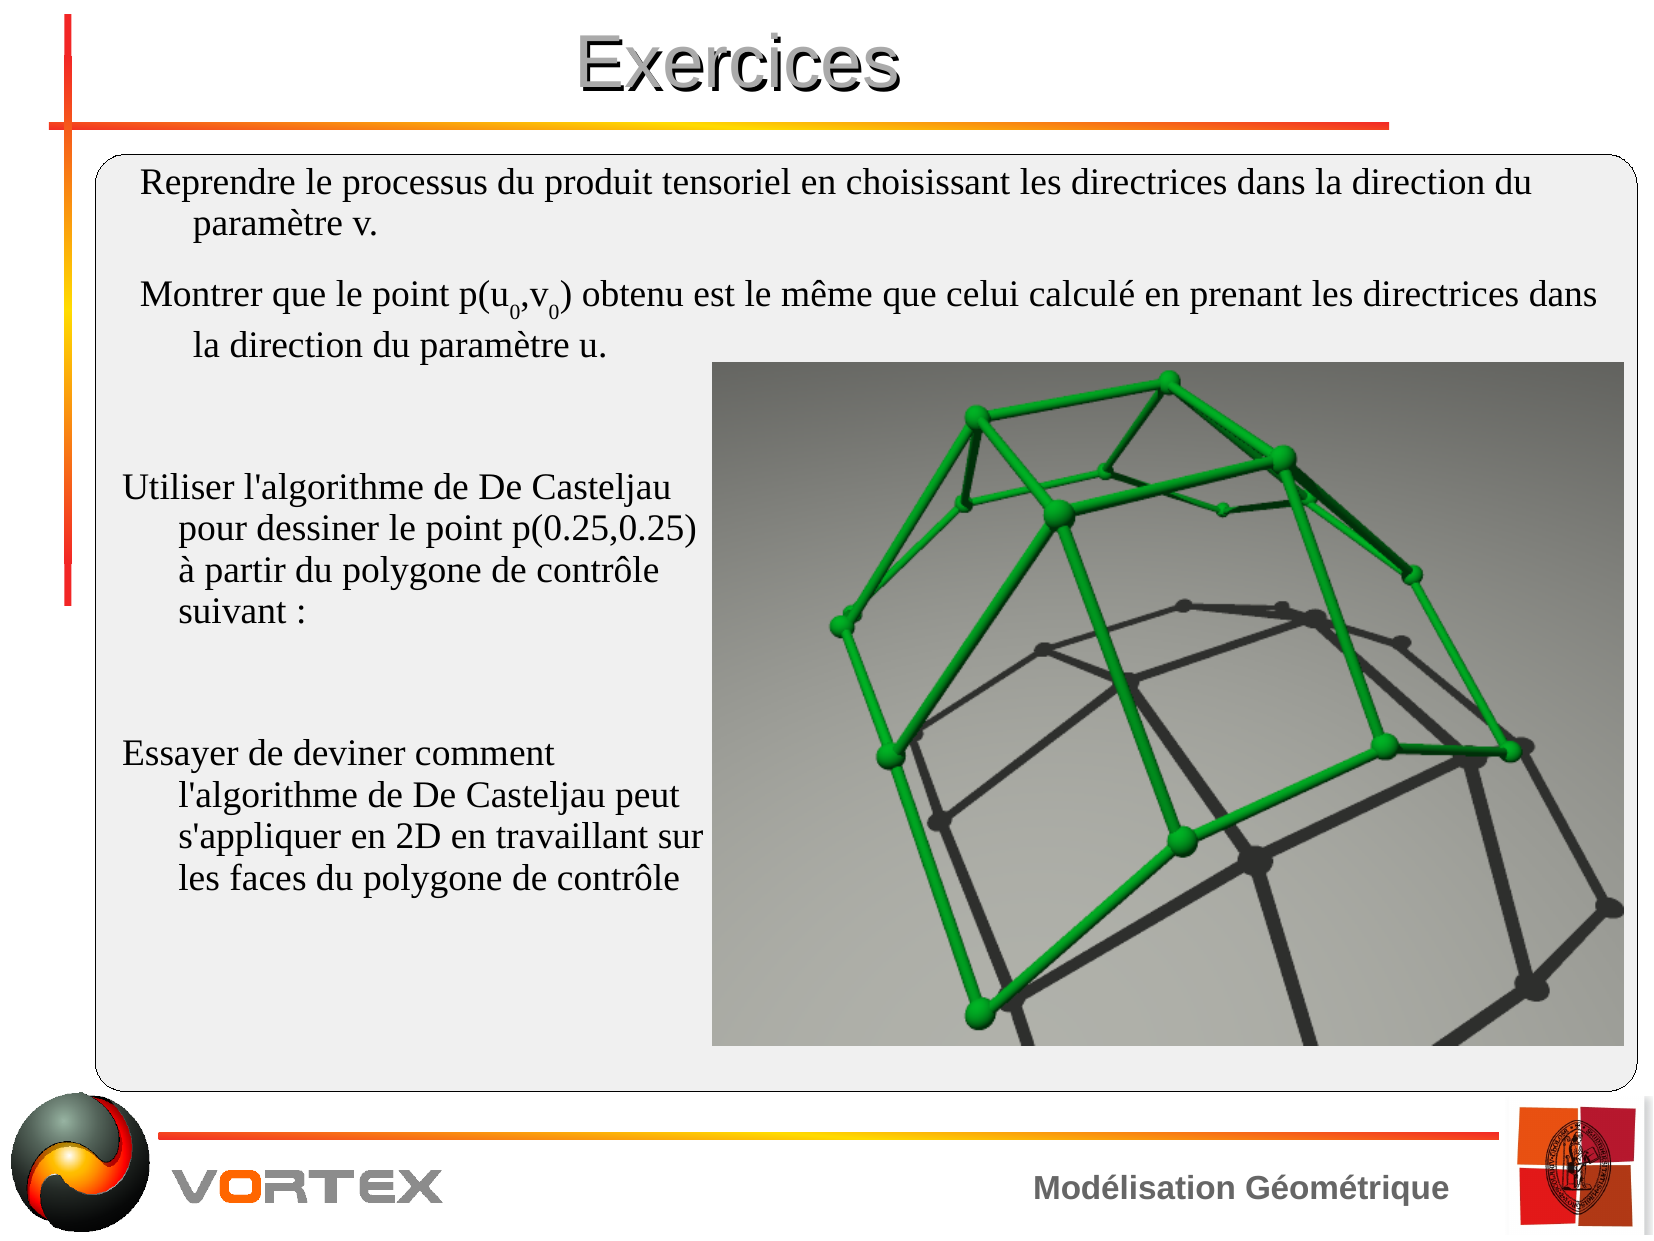

# Exercices
Reprendre le processus du produit tensoriel en choisissant les directrices dans la direction du paramètre v.
Montrer que le point p(u0,v0) obtenu est le même que celui calculé en prenant les directrices dans la direction du paramètre u.
Utiliser l'algorithme de De Casteljau pour dessiner le point p(0.25,0.25) à partir du polygone de contrôle suivant :
Essayer de deviner comment l'algorithme de De Casteljau peut s'appliquer en 2D en travaillant sur les faces du polygone de contrôle